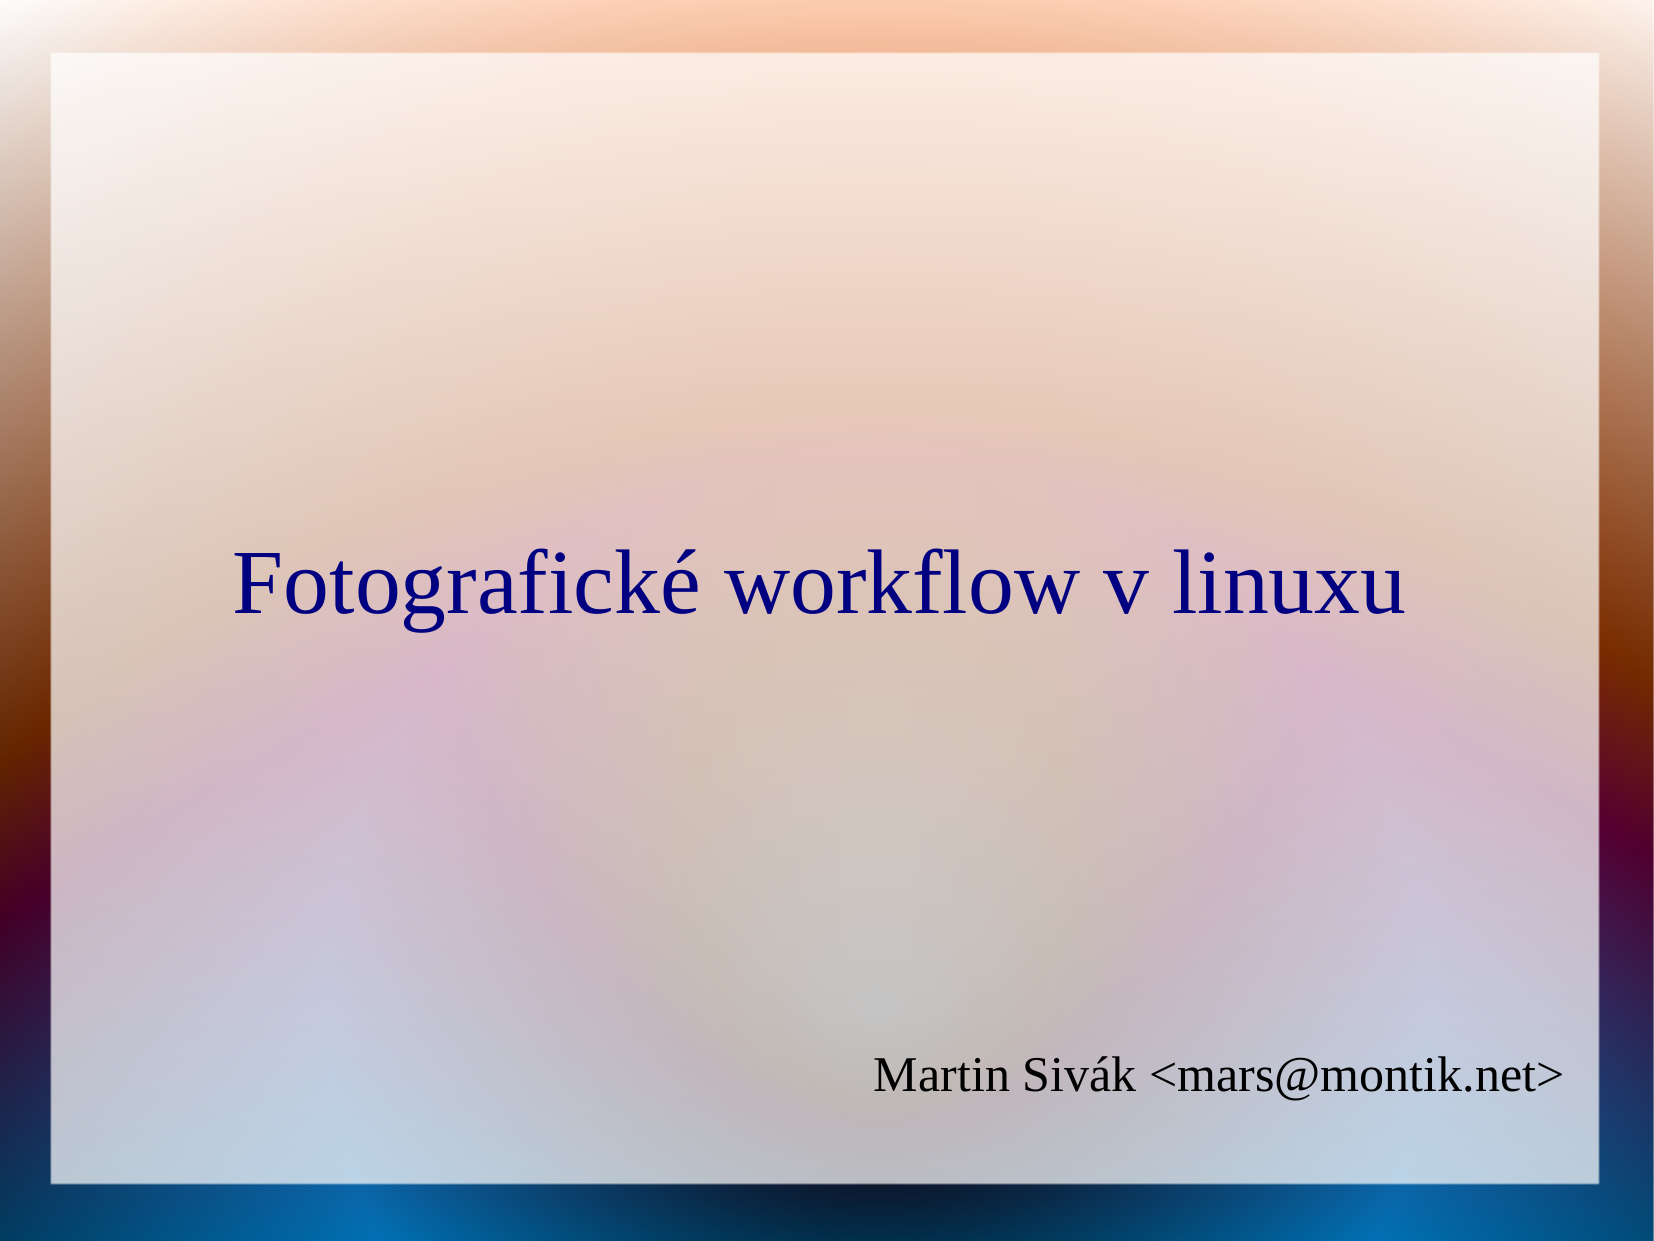

# Fotografické workflow v linuxu
Martin Sivák <mars@montik.net>